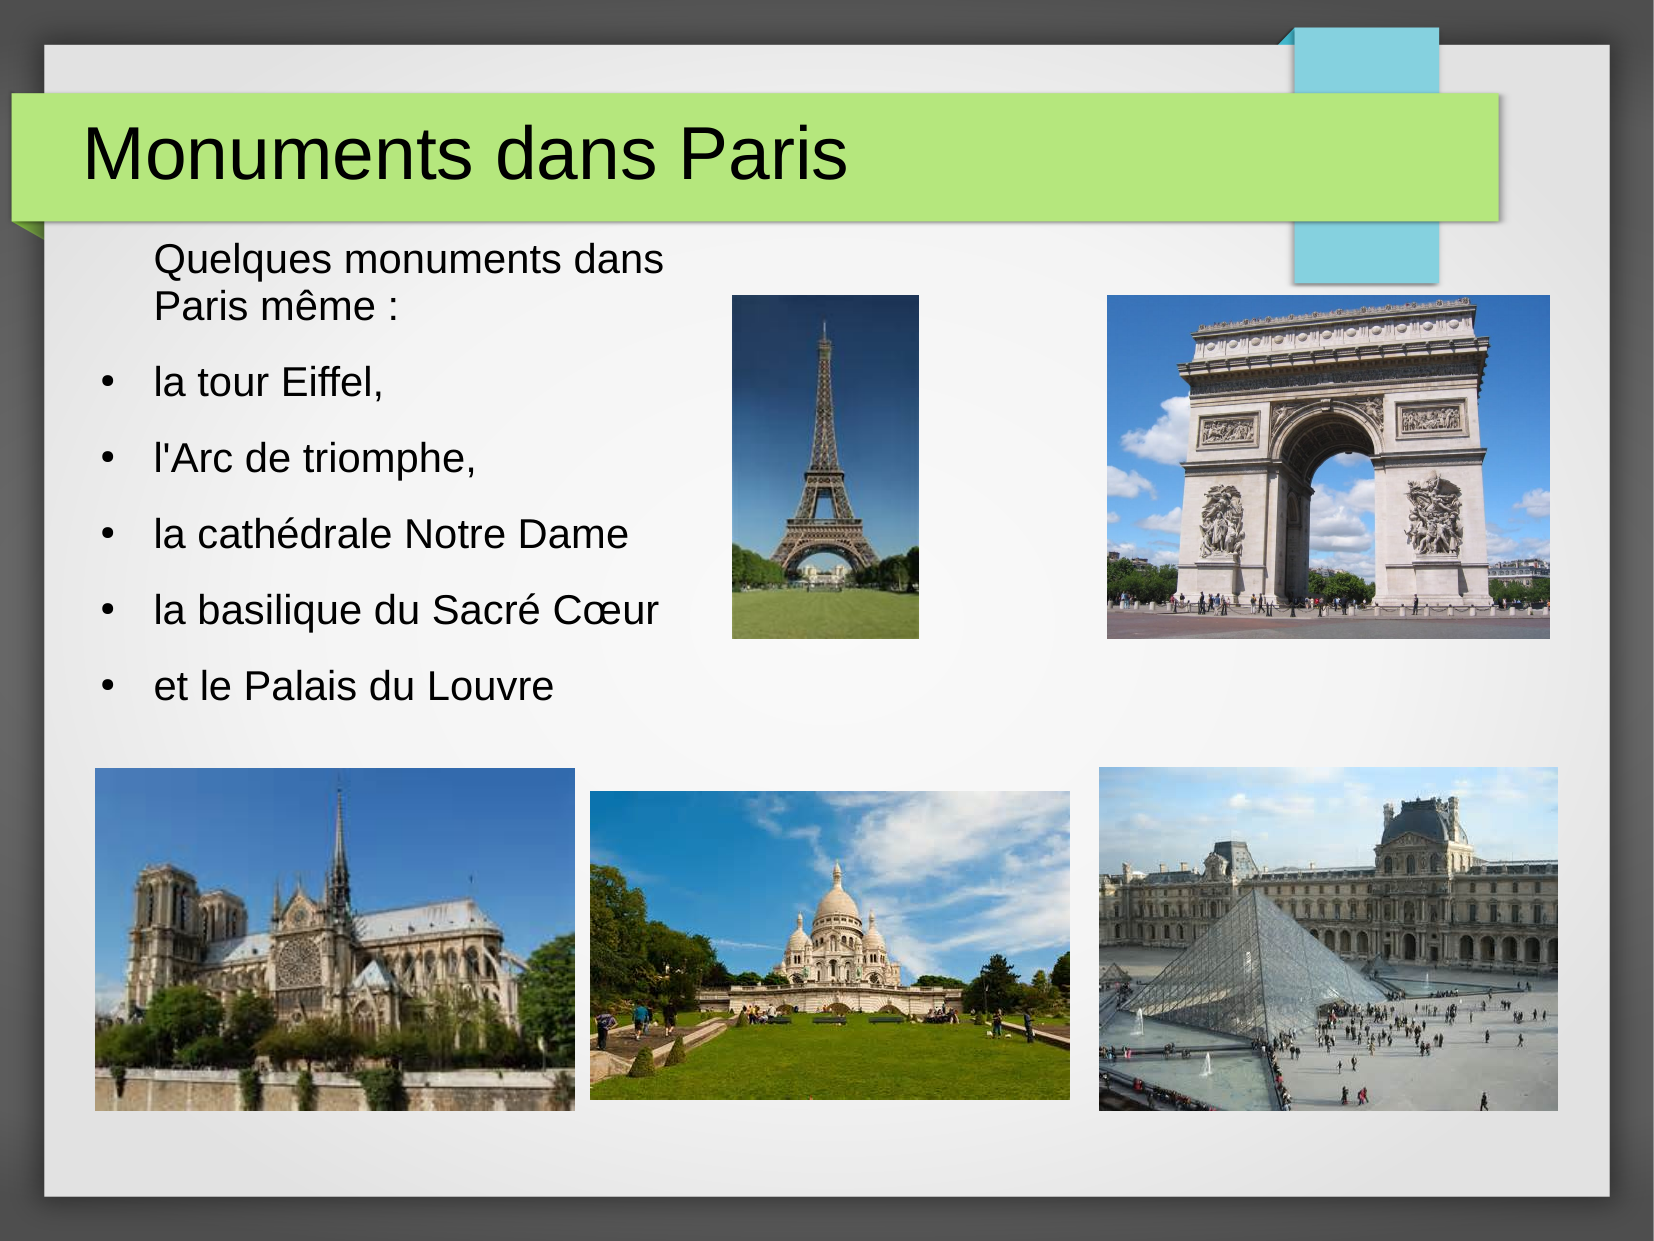

# Monuments dans Paris
Quelques monuments dans Paris même :
la tour Eiffel,
l'Arc de triomphe,
la cathédrale Notre Dame
la basilique du Sacré Cœur
et le Palais du Louvre